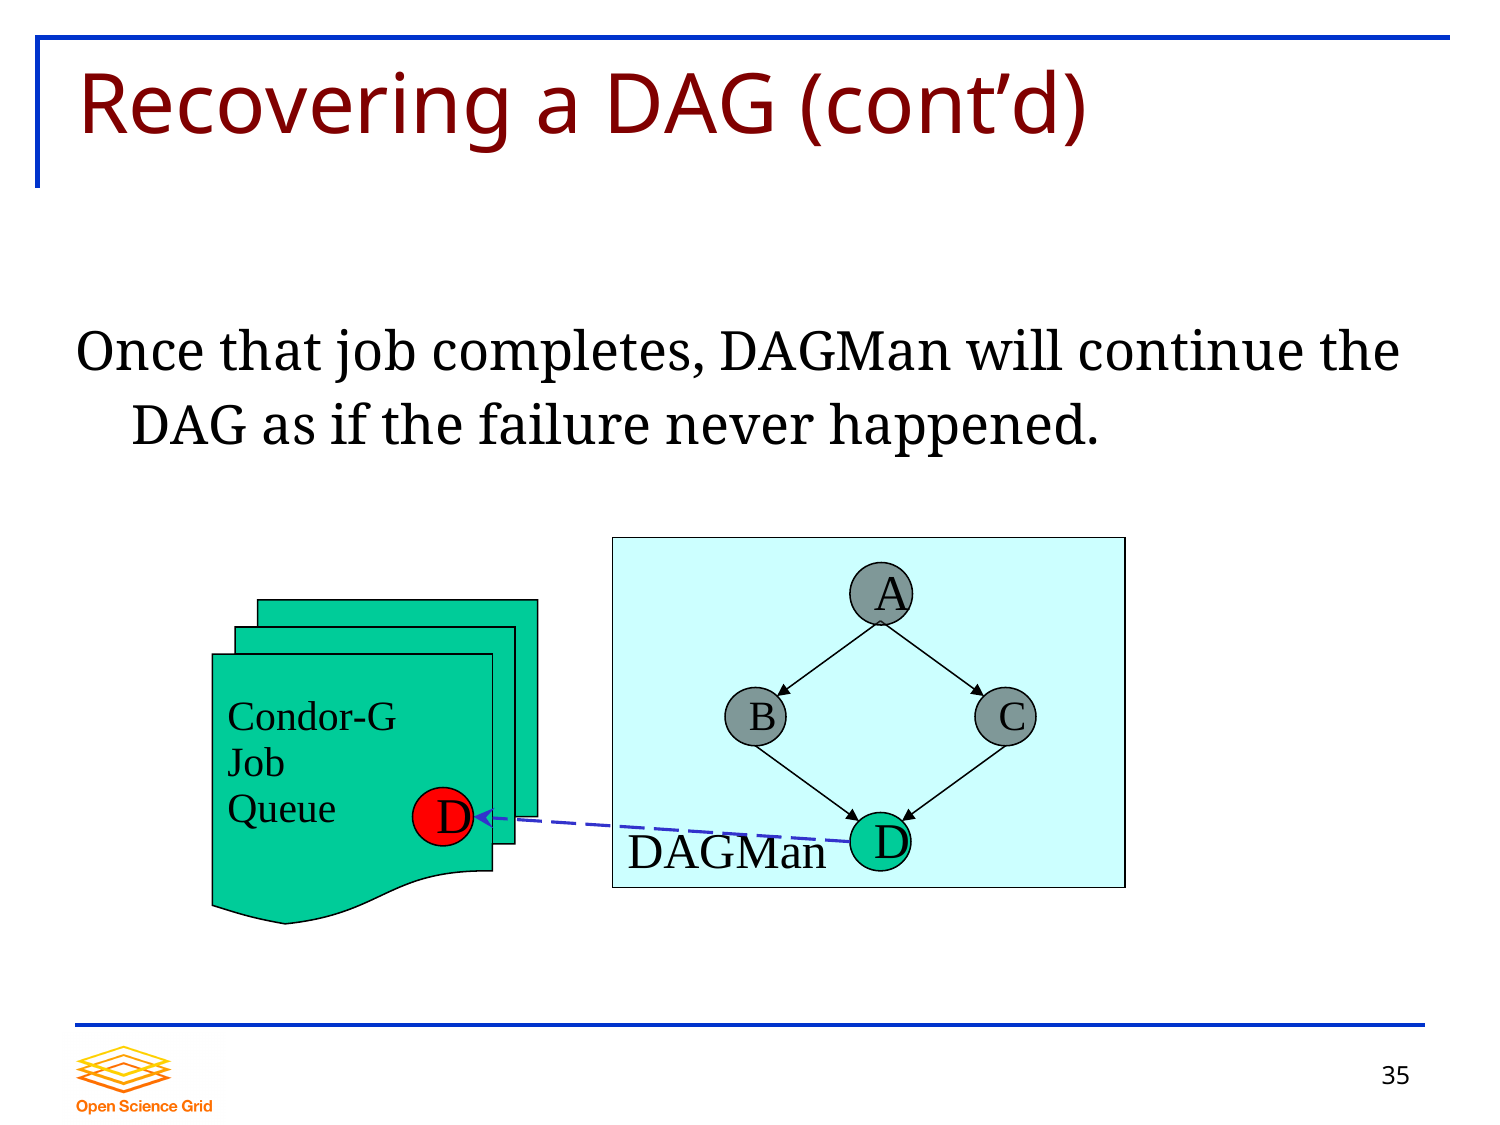

# Recovering a DAG (cont’d)
Once that job completes, DAGMan will continue the DAG as if the failure never happened.
DAGMan
A
Condor-G
Job
Queue
B
C
D
D
35